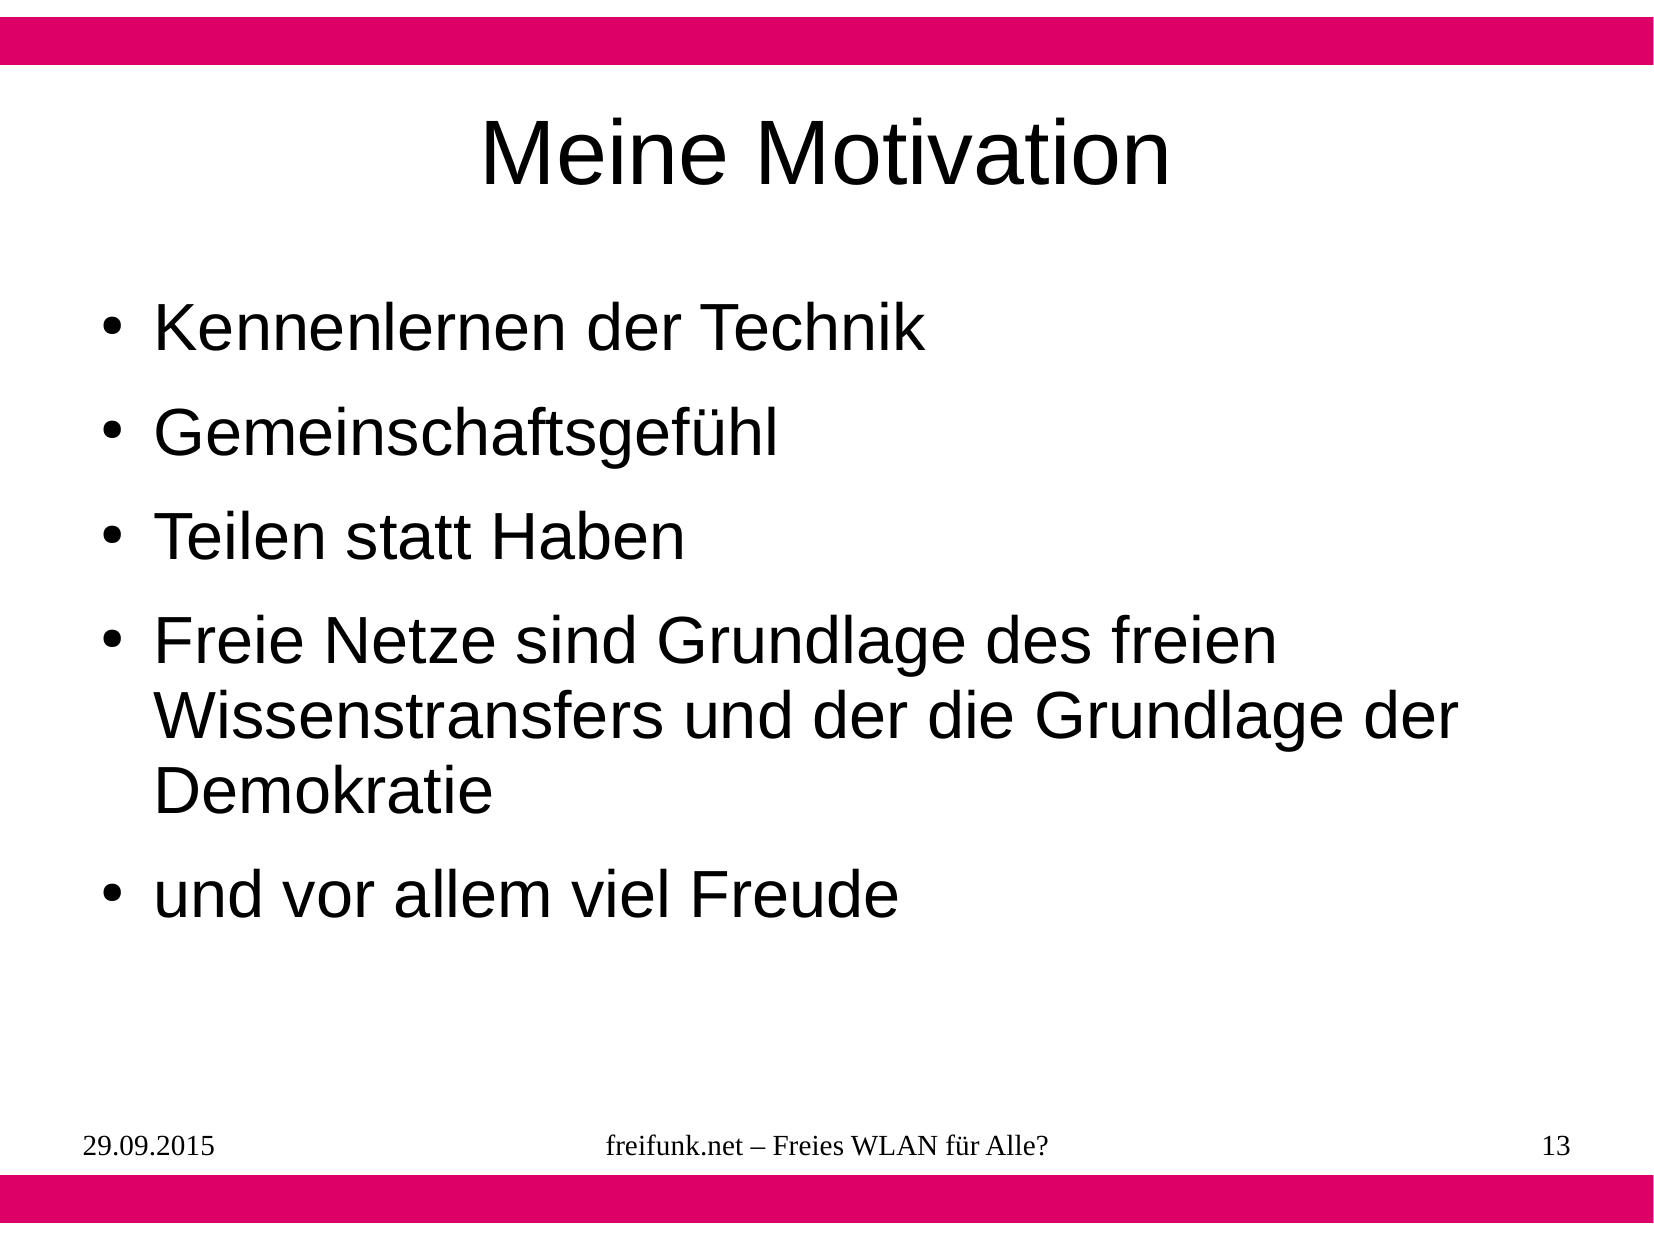

# Meine Motivation
Kennenlernen der Technik
Gemeinschaftsgefühl
Teilen statt Haben
Freie Netze sind Grundlage des freien Wissenstransfers und der die Grundlage der Demokratie
und vor allem viel Freude
29.09.2015
freifunk.net – Freies WLAN für Alle?
13